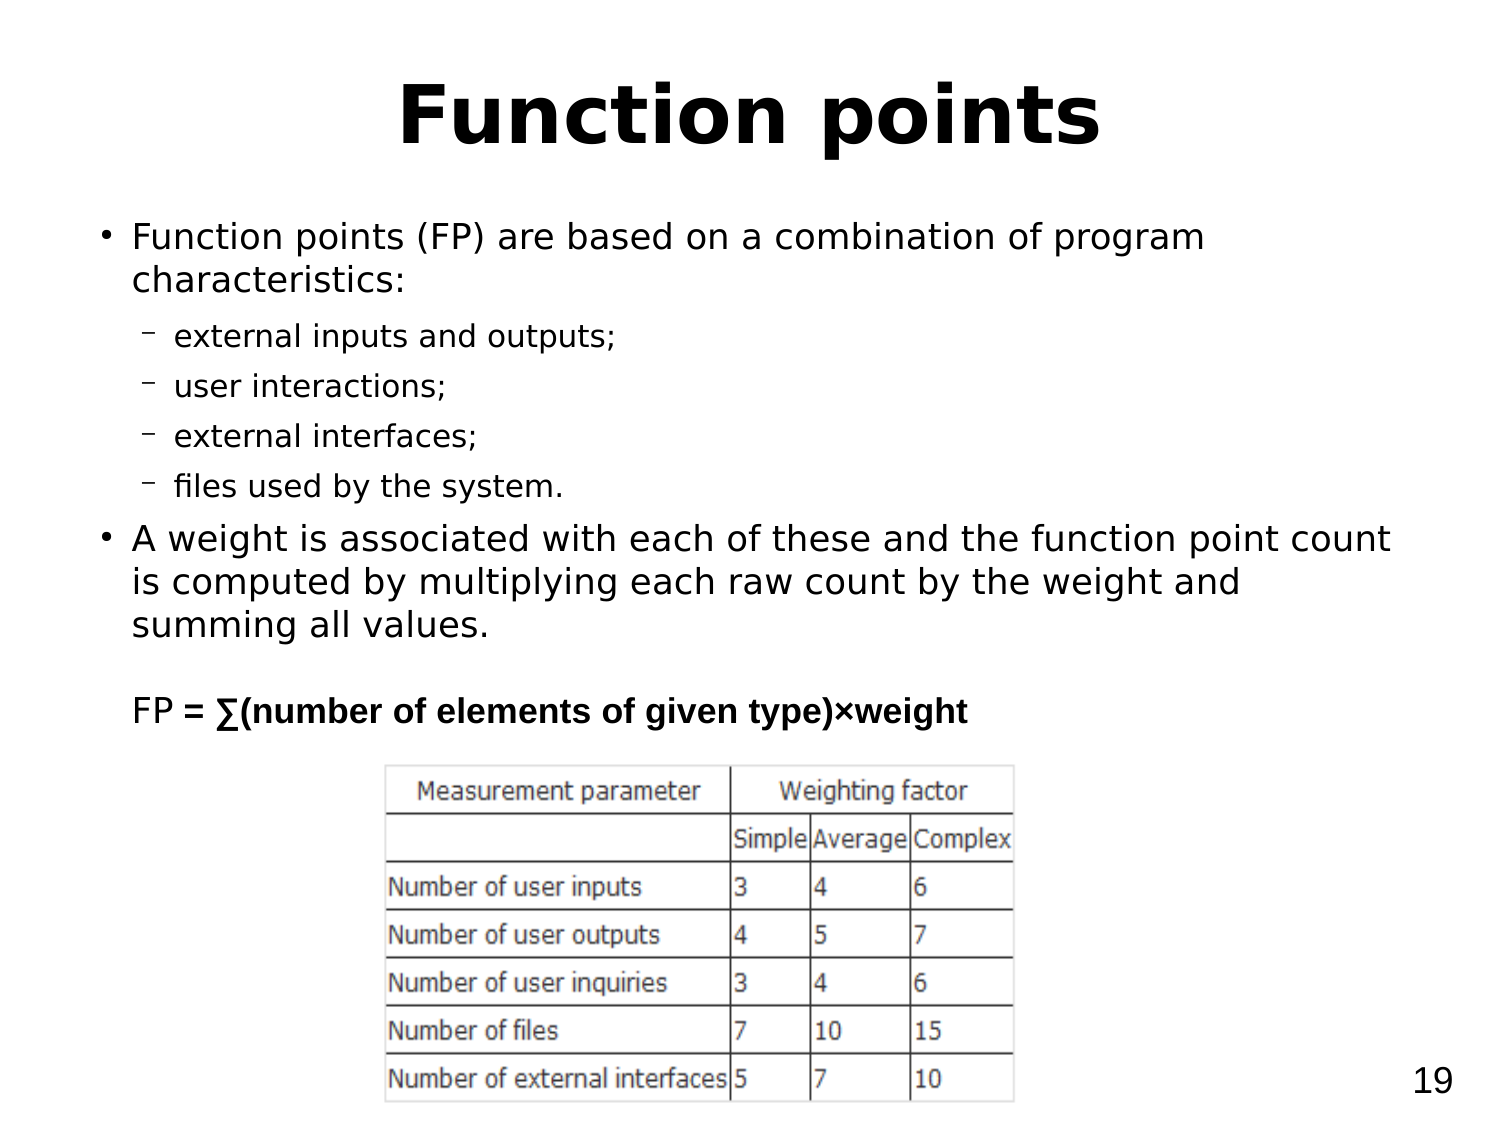

# Function points
Function points (FP) are based on a combination of program characteristics:
external inputs and outputs;
user interactions;
external interfaces;
files used by the system.
A weight is associated with each of these and the function point count is computed by multiplying each raw count by the weight and summing all values.
FP = ∑(number of elements of given type)×weight